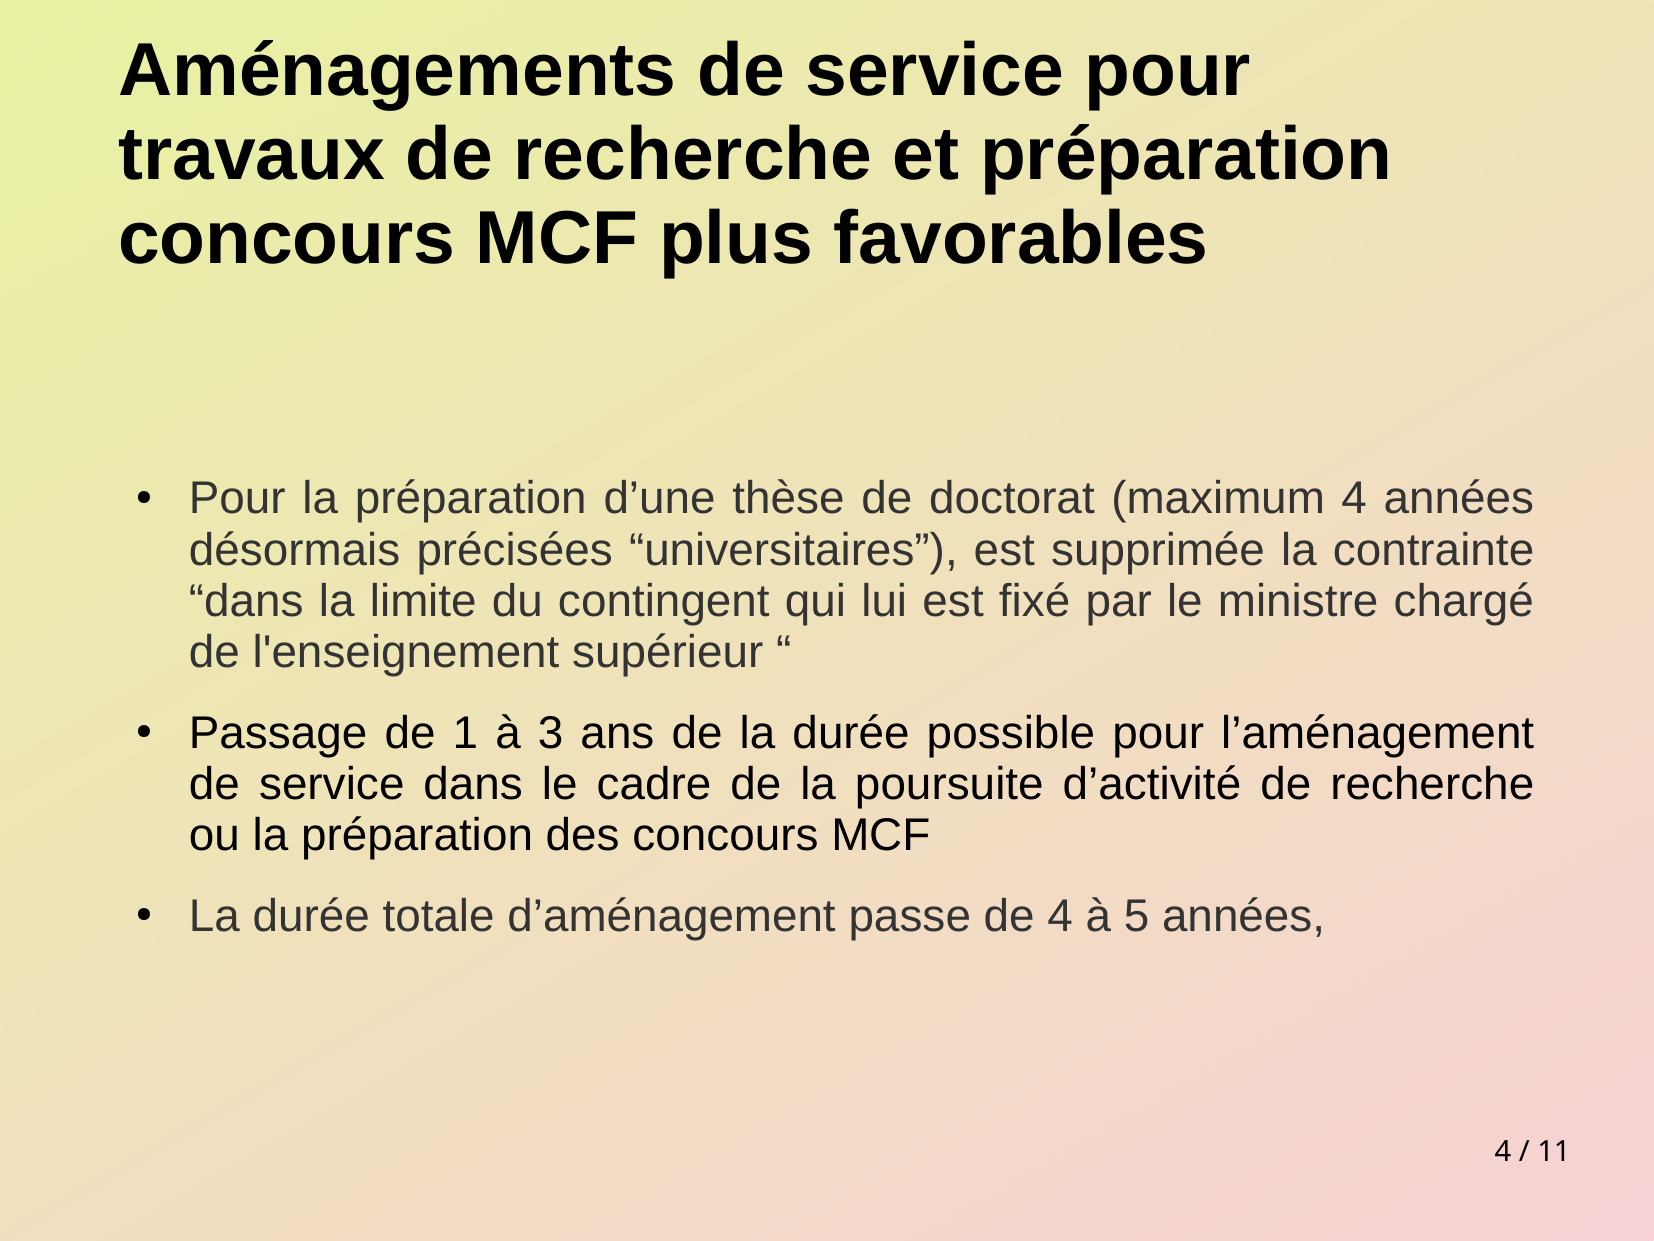

# Aménagements de service pour travaux de recherche et préparation concours MCF plus favorables
Pour la préparation d’une thèse de doctorat (maximum 4 années désormais précisées “universitaires”), est supprimée la contrainte “dans la limite du contingent qui lui est fixé par le ministre chargé de l'enseignement supérieur “
Passage de 1 à 3 ans de la durée possible pour l’aménagement de service dans le cadre de la poursuite d’activité de recherche ou la préparation des concours MCF
La durée totale d’aménagement passe de 4 à 5 années,
4